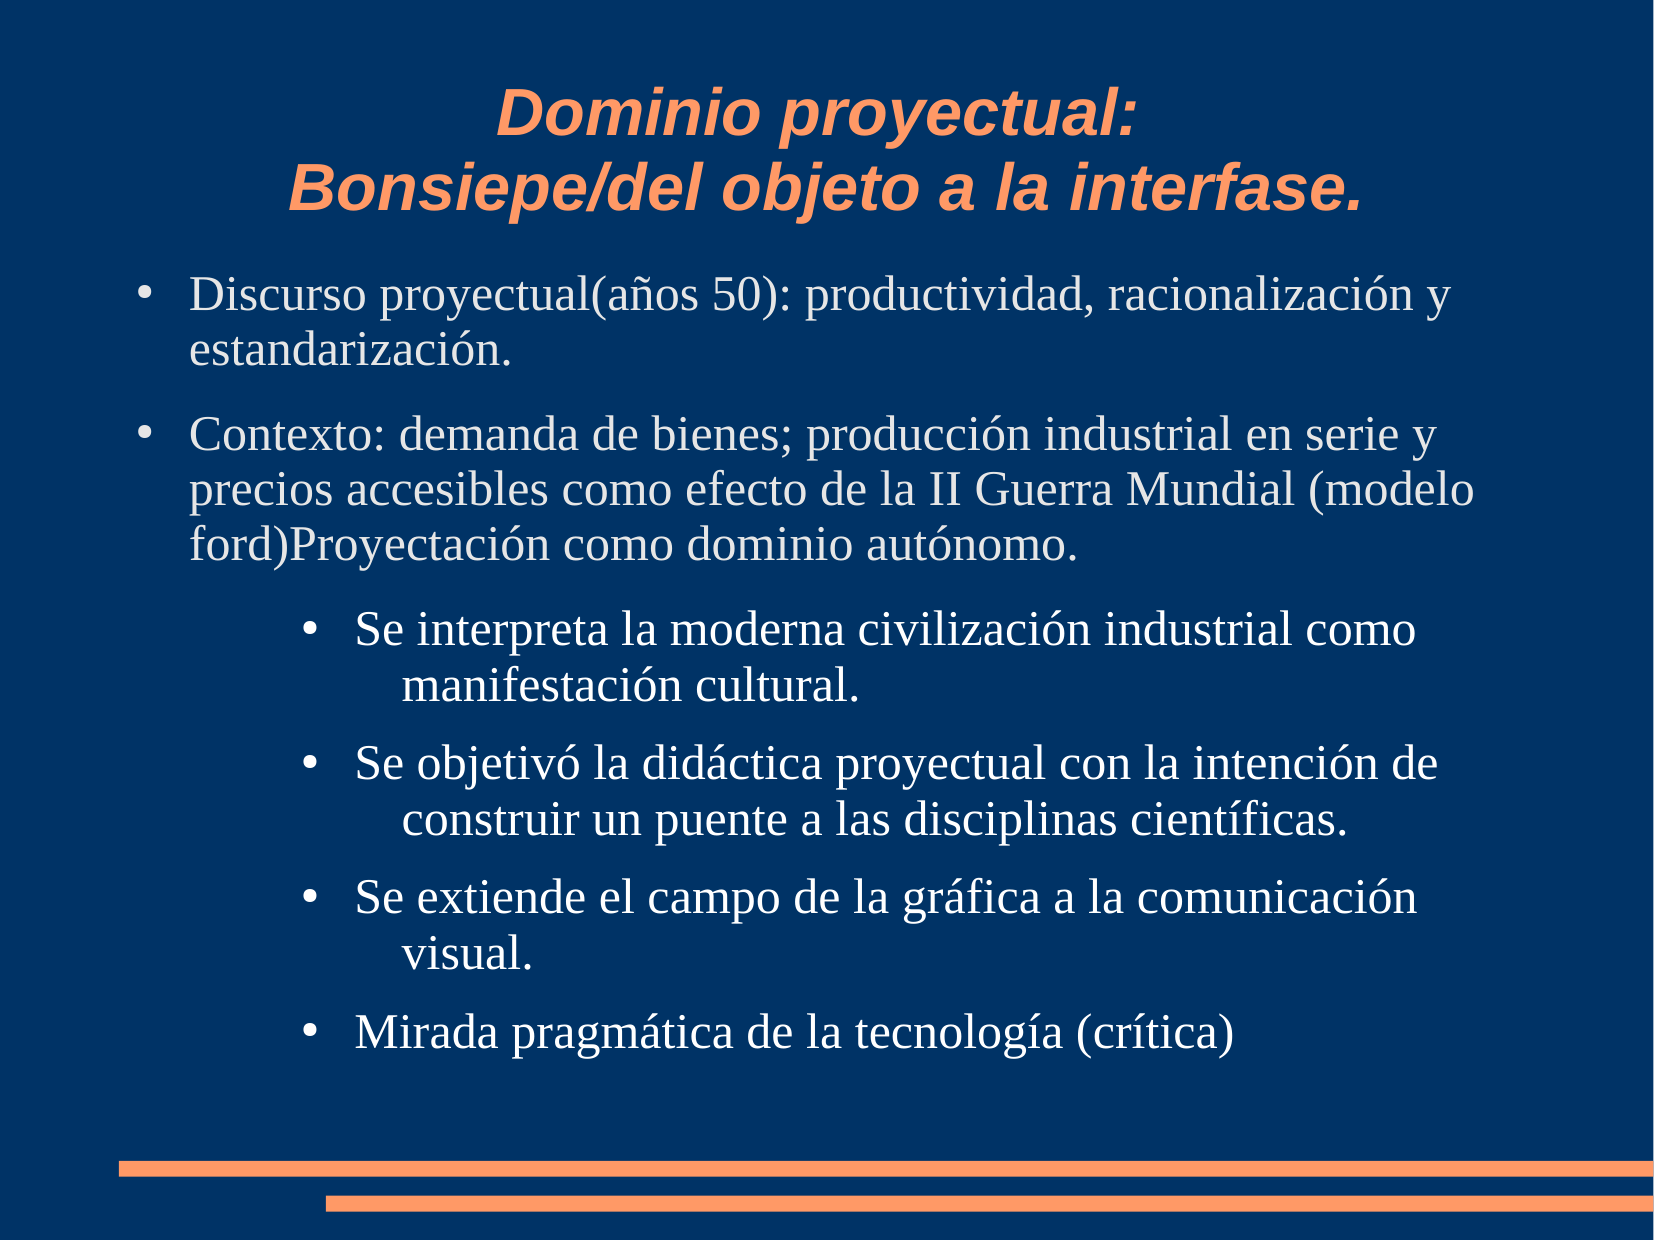

# Dominio proyectual: Bonsiepe/del objeto a la interfase.
Discurso proyectual(años 50): productividad, racionalización y estandarización.
Contexto: demanda de bienes; producción industrial en serie y precios accesibles como efecto de la II Guerra Mundial (modelo ford)Proyectación como dominio autónomo.
Se interpreta la moderna civilización industrial como manifestación cultural.
Se objetivó la didáctica proyectual con la intención de construir un puente a las disciplinas científicas.
Se extiende el campo de la gráfica a la comunicación visual.
Mirada pragmática de la tecnología (crítica)